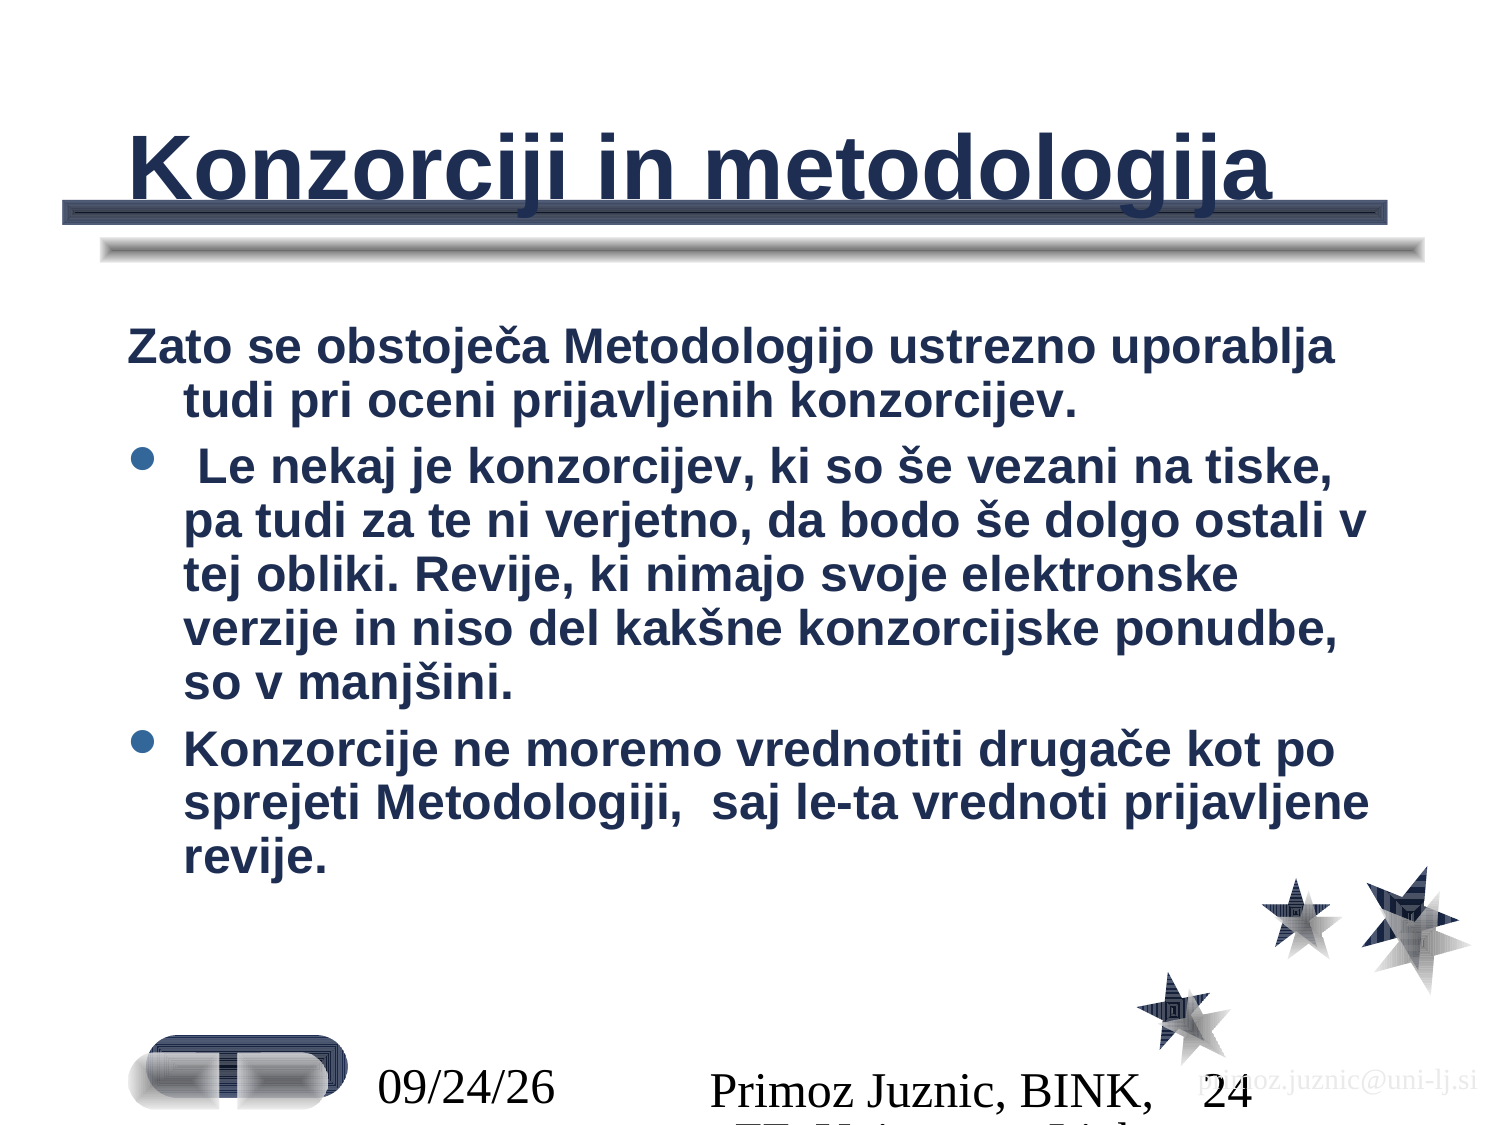

# Konzorciji in metodologija
Zato se obstoječa Metodologijo ustrezno uporablja tudi pri oceni prijavljenih konzorcijev.
 Le nekaj je konzorcijev, ki so še vezani na tiske, pa tudi za te ni verjetno, da bodo še dolgo ostali v tej obliki. Revije, ki nimajo svoje elektronske verzije in niso del kakšne konzorcijske ponudbe, so v manjšini.
Konzorcije ne moremo vrednotiti drugače kot po sprejeti Metodologiji, saj le-ta vrednoti prijavljene revije.
Primoz Juznic, BINK, FF, Univerza v Ljubljani
24